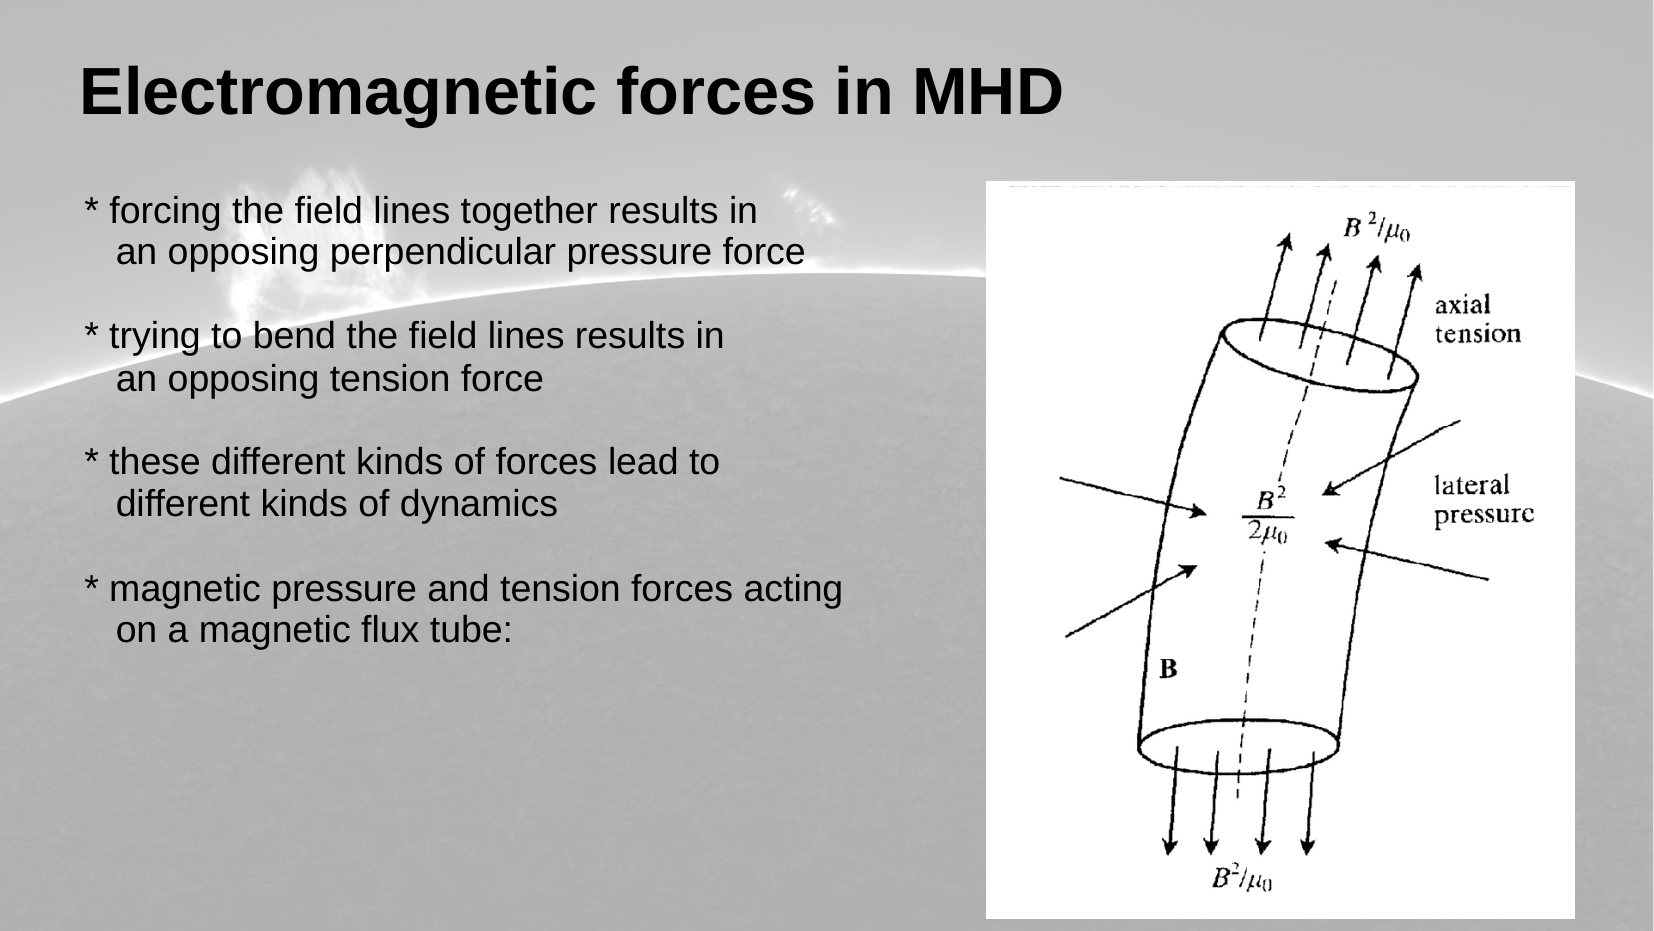

Electromagnetic forces in MHD
* forcing the field lines together results in
 an opposing perpendicular pressure force
* trying to bend the field lines results in
 an opposing tension force
* these different kinds of forces lead to
 different kinds of dynamics
* magnetic pressure and tension forces acting
 on a magnetic flux tube: